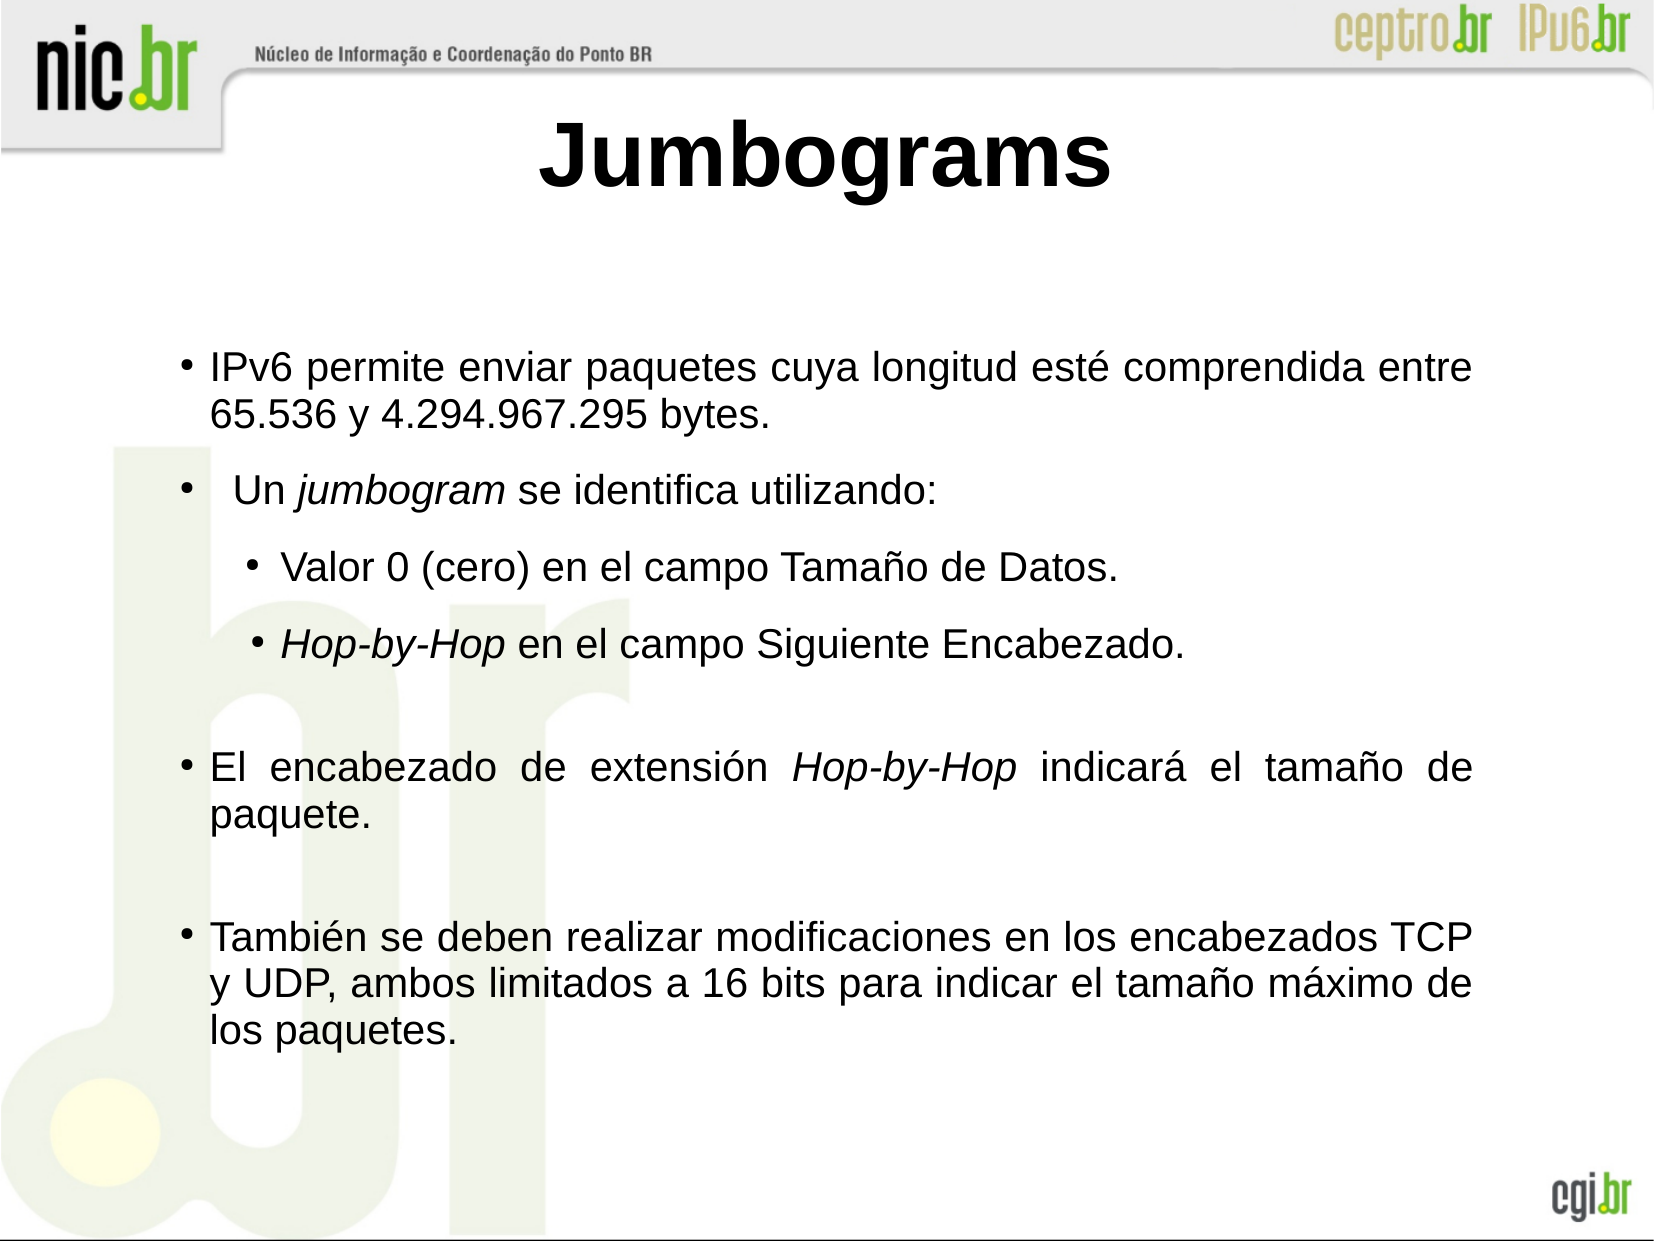

Jumbograms
IPv6 permite enviar paquetes cuya longitud esté comprendida entre 65.536 y 4.294.967.295 bytes.
 Un jumbogram se identifica utilizando:
Valor 0 (cero) en el campo Tamaño de Datos.
Hop-by-Hop en el campo Siguiente Encabezado.
El encabezado de extensión Hop-by-Hop indicará el tamaño de paquete.
También se deben realizar modificaciones en los encabezados TCP y UDP, ambos limitados a 16 bits para indicar el tamaño máximo de los paquetes.